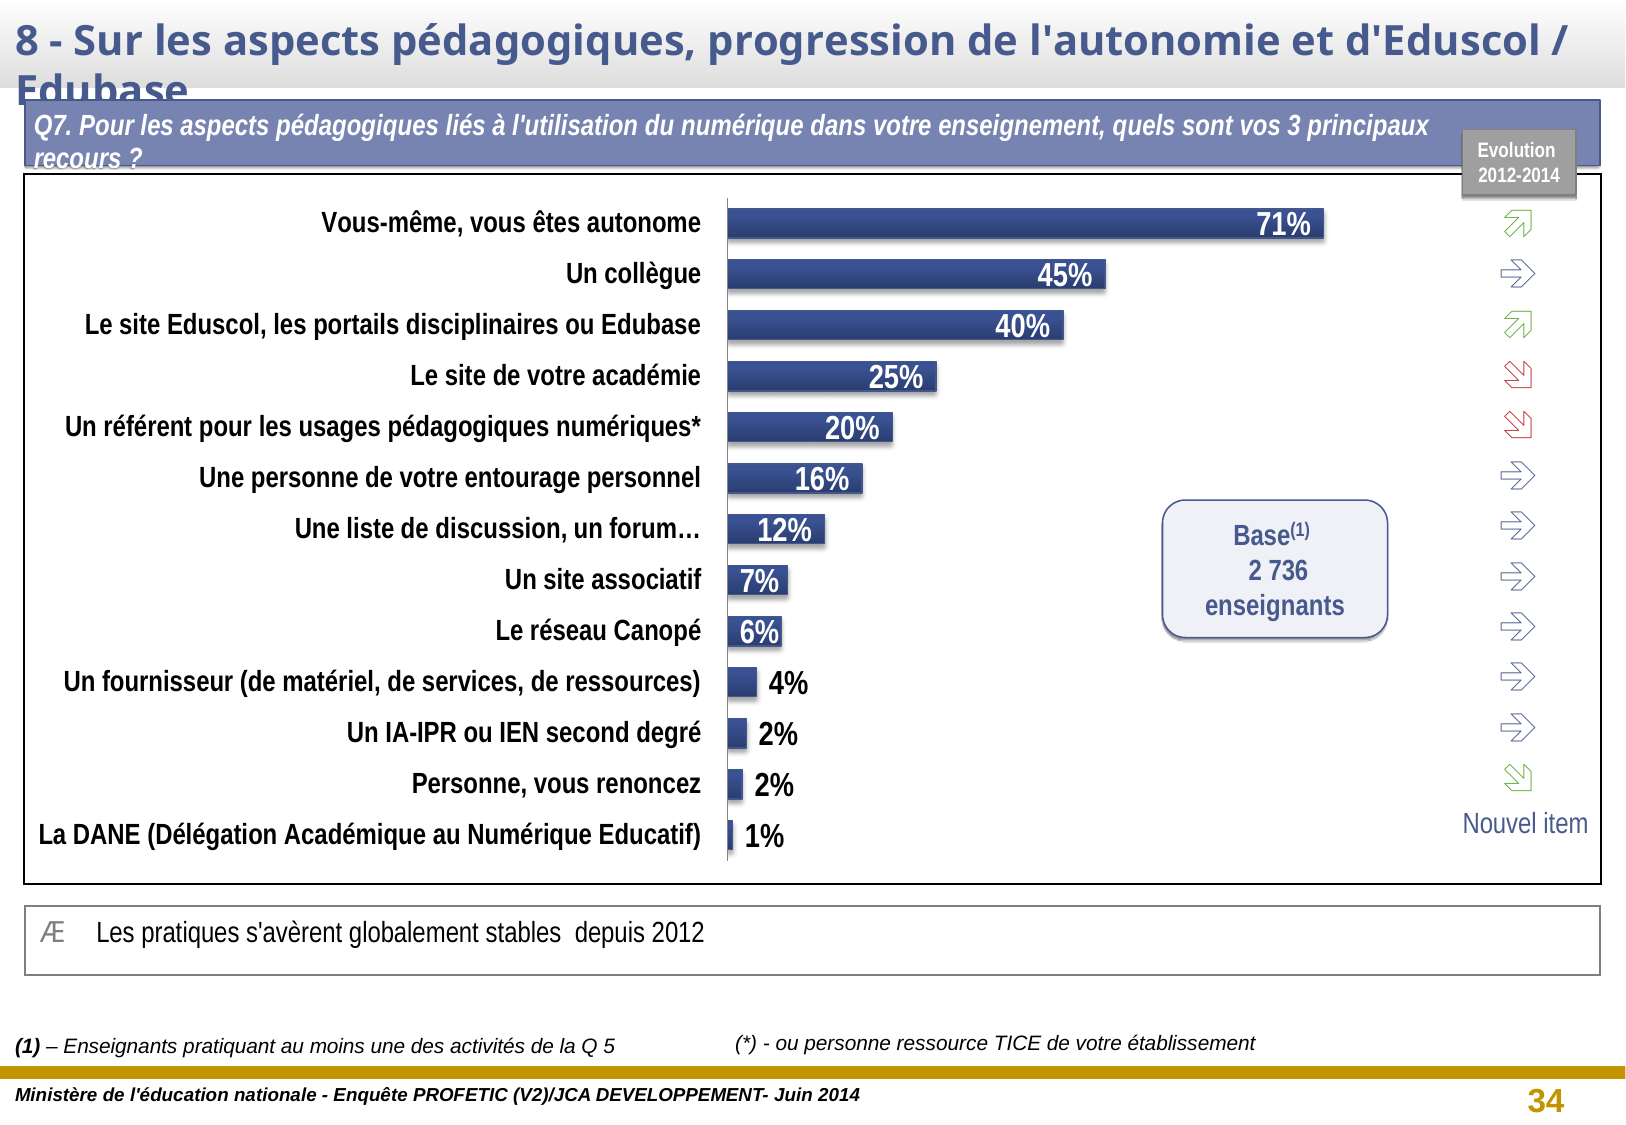

8 - Sur les aspects pédagogiques, progression de l'autonomie et d'Eduscol / Edubase
Q7. Pour les aspects pédagogiques liés à l'utilisation du numérique dans votre enseignement, quels sont vos 3 principaux
recours ?
Evolution
2012-2014






Base(1)
 2 736 enseignants






Nouvel item
# Les pratiques s'avèrent globalement stables depuis 2012
(*) - ou personne ressource TICE de votre établissement
(1) – Enseignants pratiquant au moins une des activités de la Q 5
33
Ministère de l'éducation nationale - Enquête PROFETIC (V2)/JCA DEVELOPPEMENT- Juin 2014